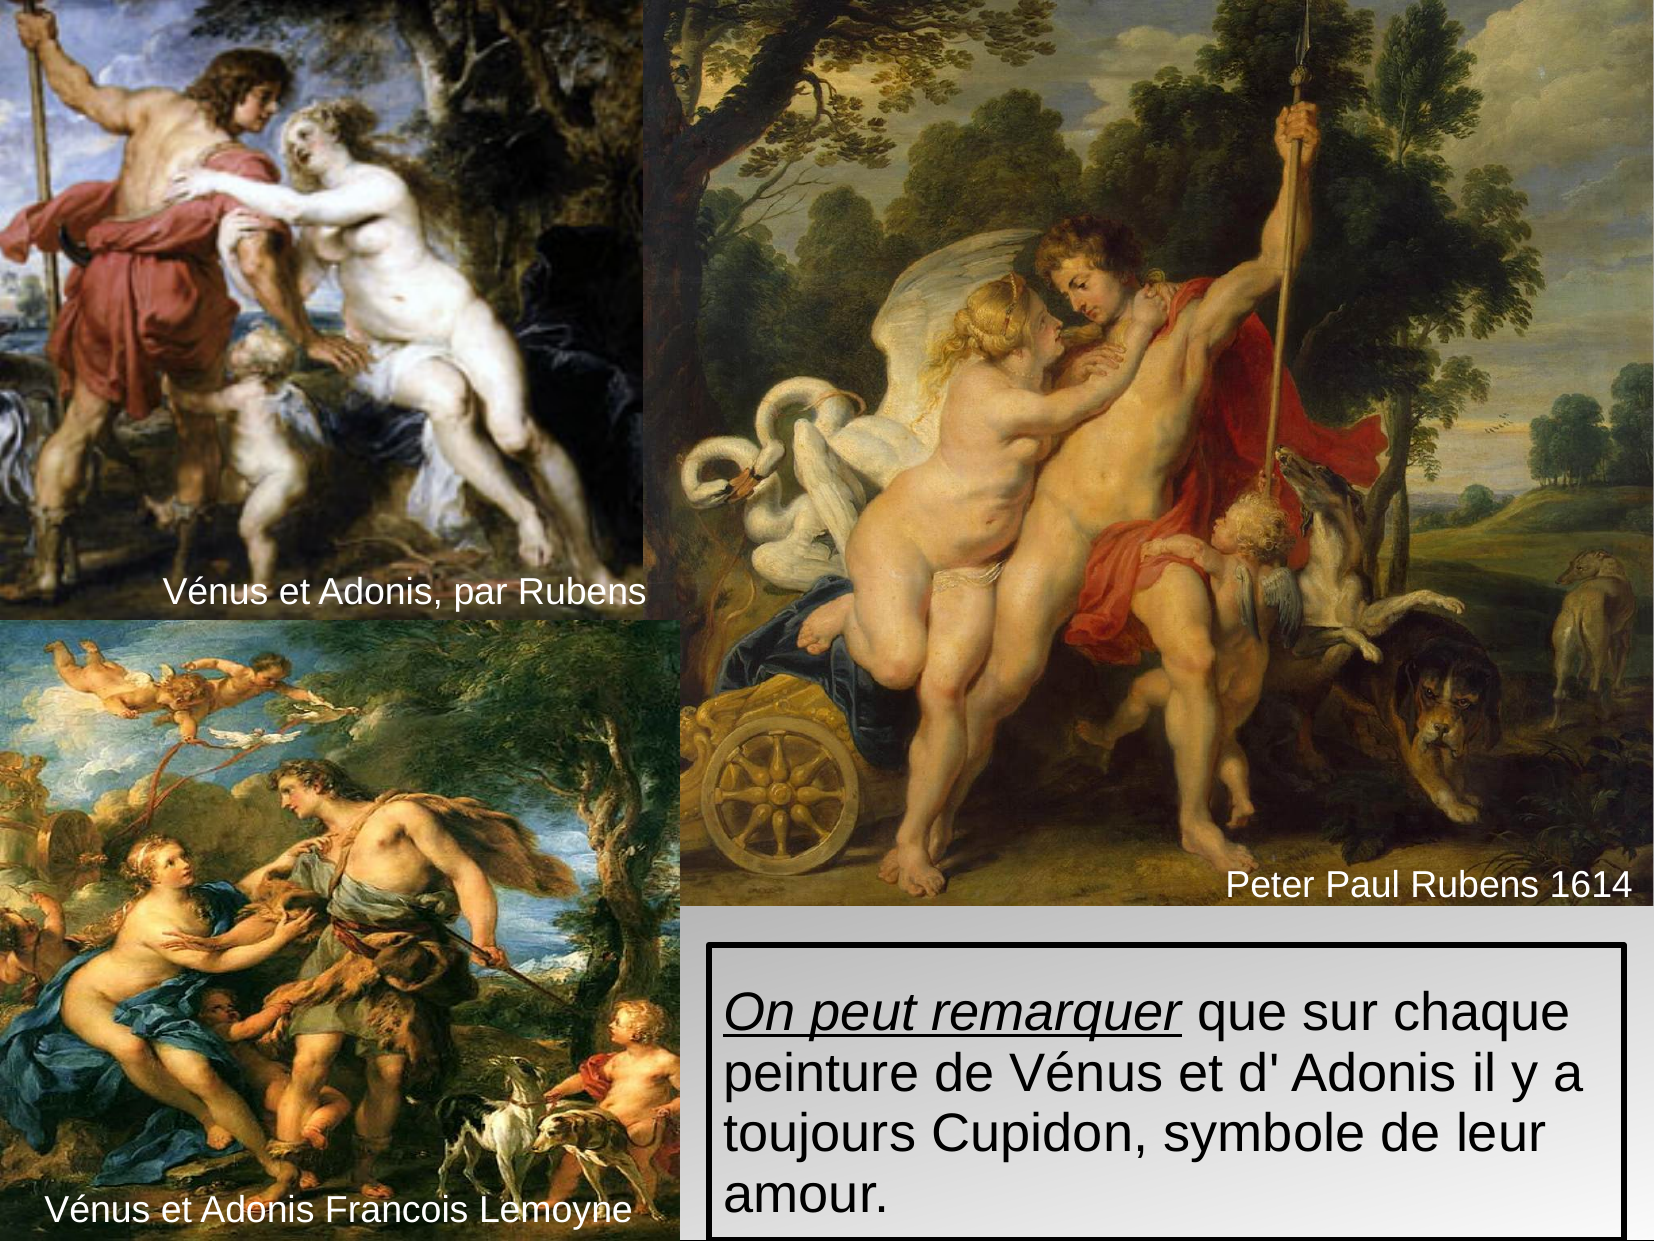

Vénus et Adonis, par Rubens
Peter Paul Rubens 1614
On peut remarquer que sur chaque peinture de Vénus et d' Adonis il y a toujours Cupidon, symbole de leur amour.
Vénus et Adonis Francois Lemoyne